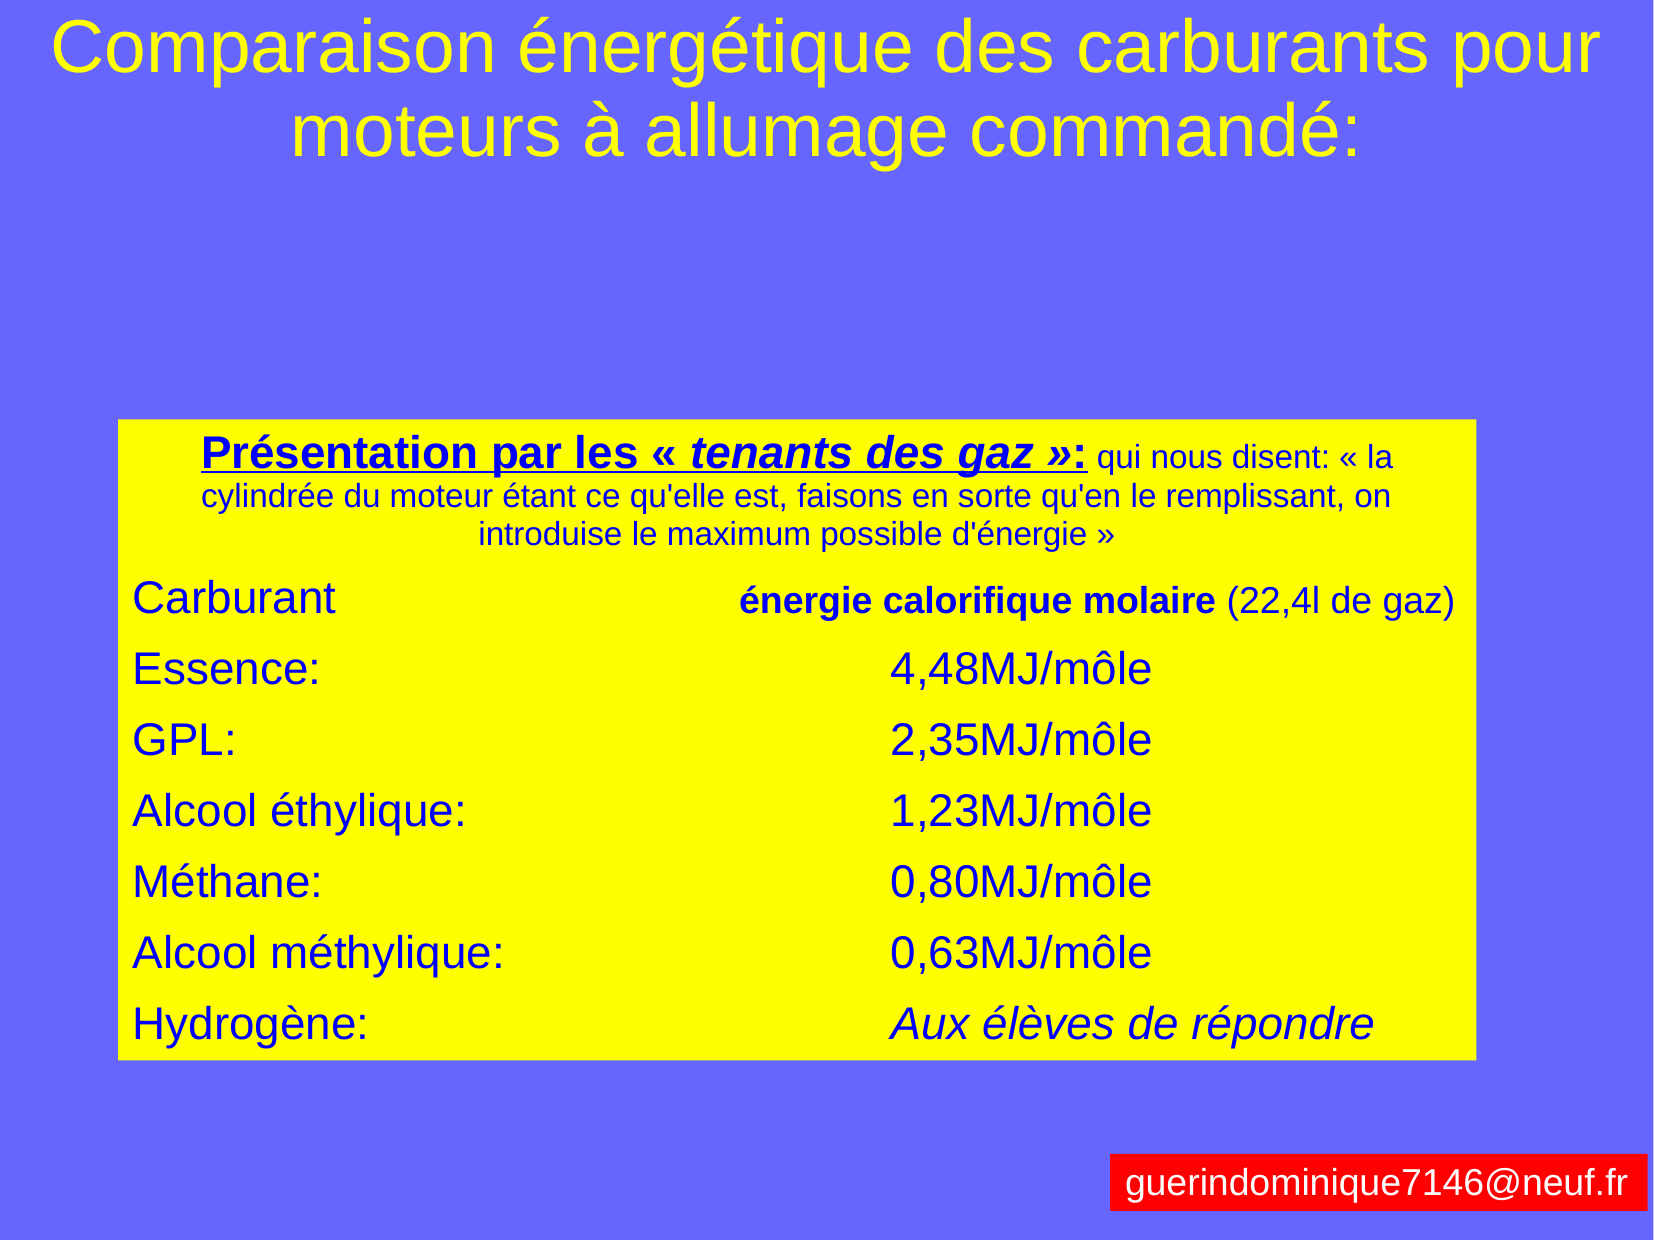

# Comparaison énergétique des carburants pour moteurs à allumage commandé:
Présentation par les « tenants des gaz »: qui nous disent: « la cylindrée du moteur étant ce qu'elle est, faisons en sorte qu'en le remplissant, on introduise le maximum possible d'énergie »
Carburant			énergie calorifique molaire (22,4l de gaz)
Essence: 			 	4,48MJ/môle
GPL: 				 	2,35MJ/môle
Alcool éthylique:			1,23MJ/môle
Méthane:				0,80MJ/môle
Alcool méthylique: 			0,63MJ/môle
Hydrogène:				Aux élèves de répondre
guerindominique7146@neuf.fr